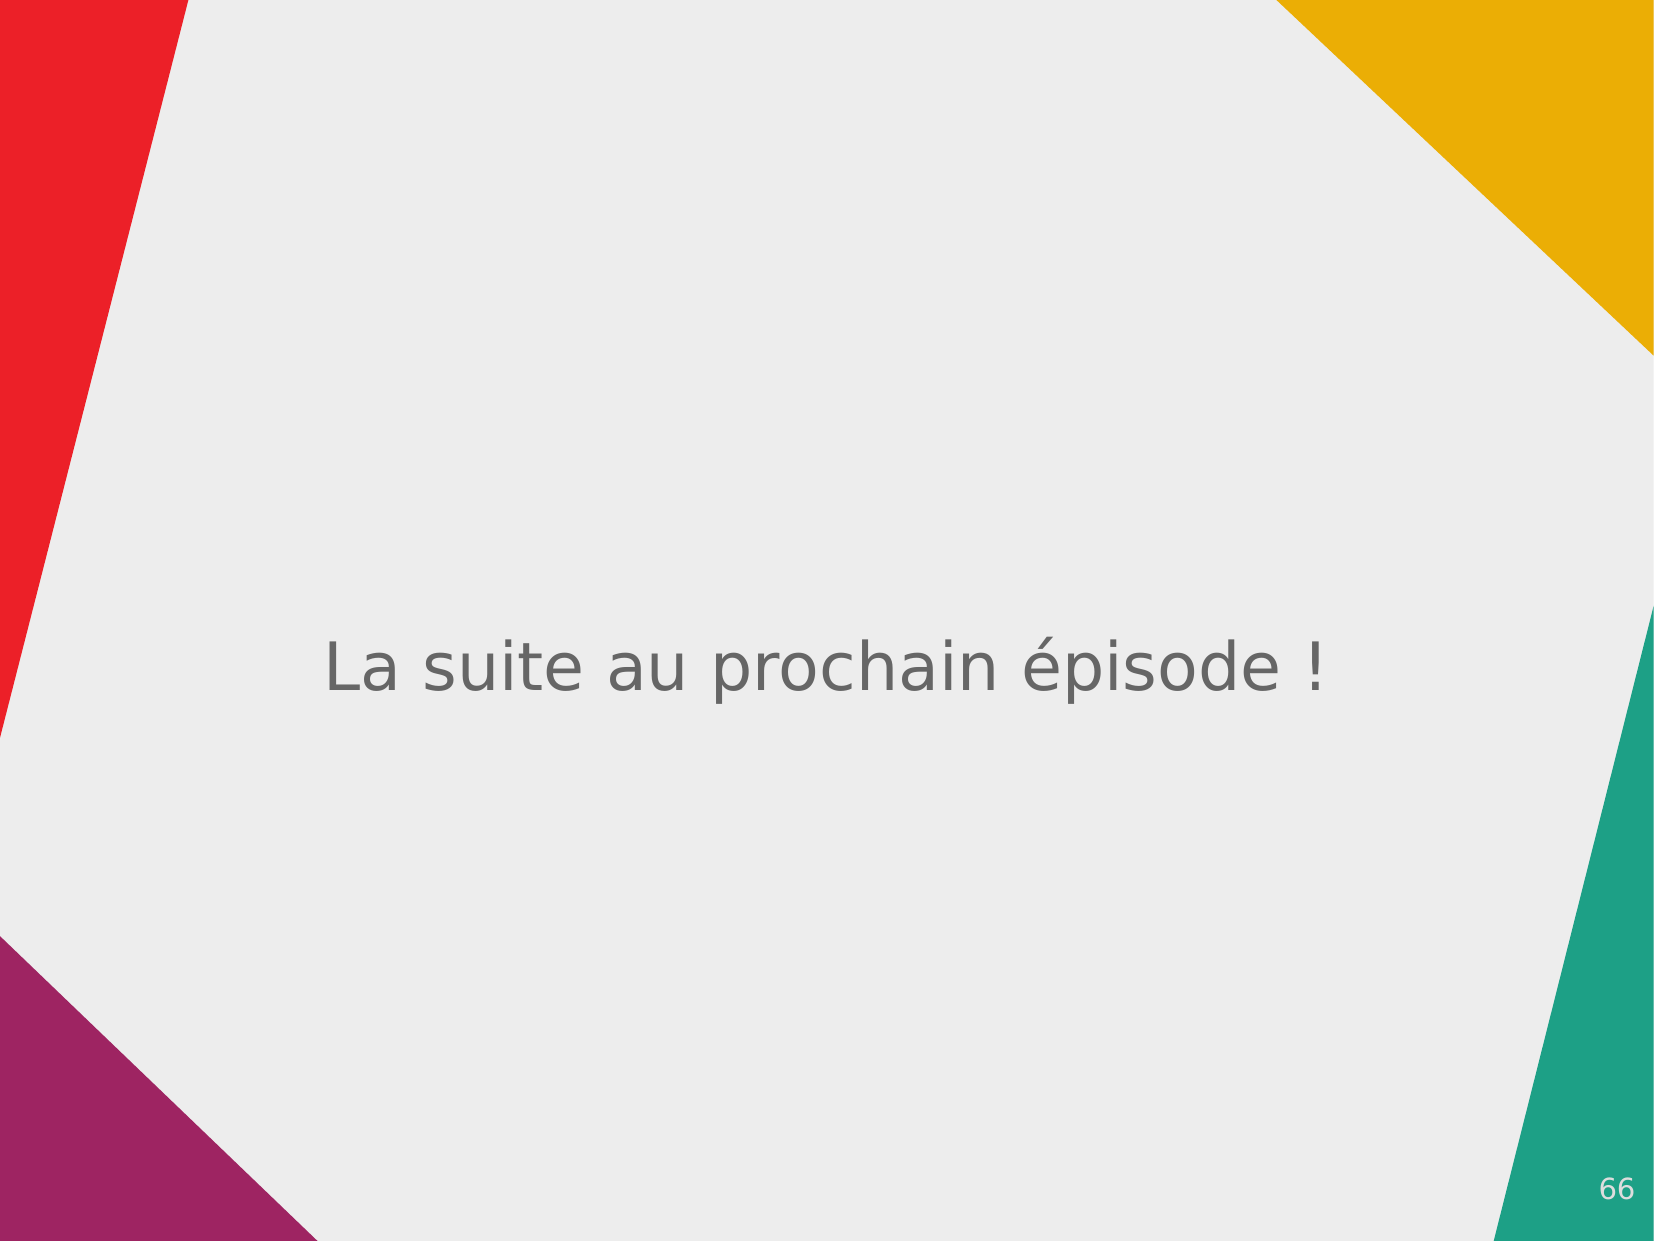

# La suite au prochain épisode !
66